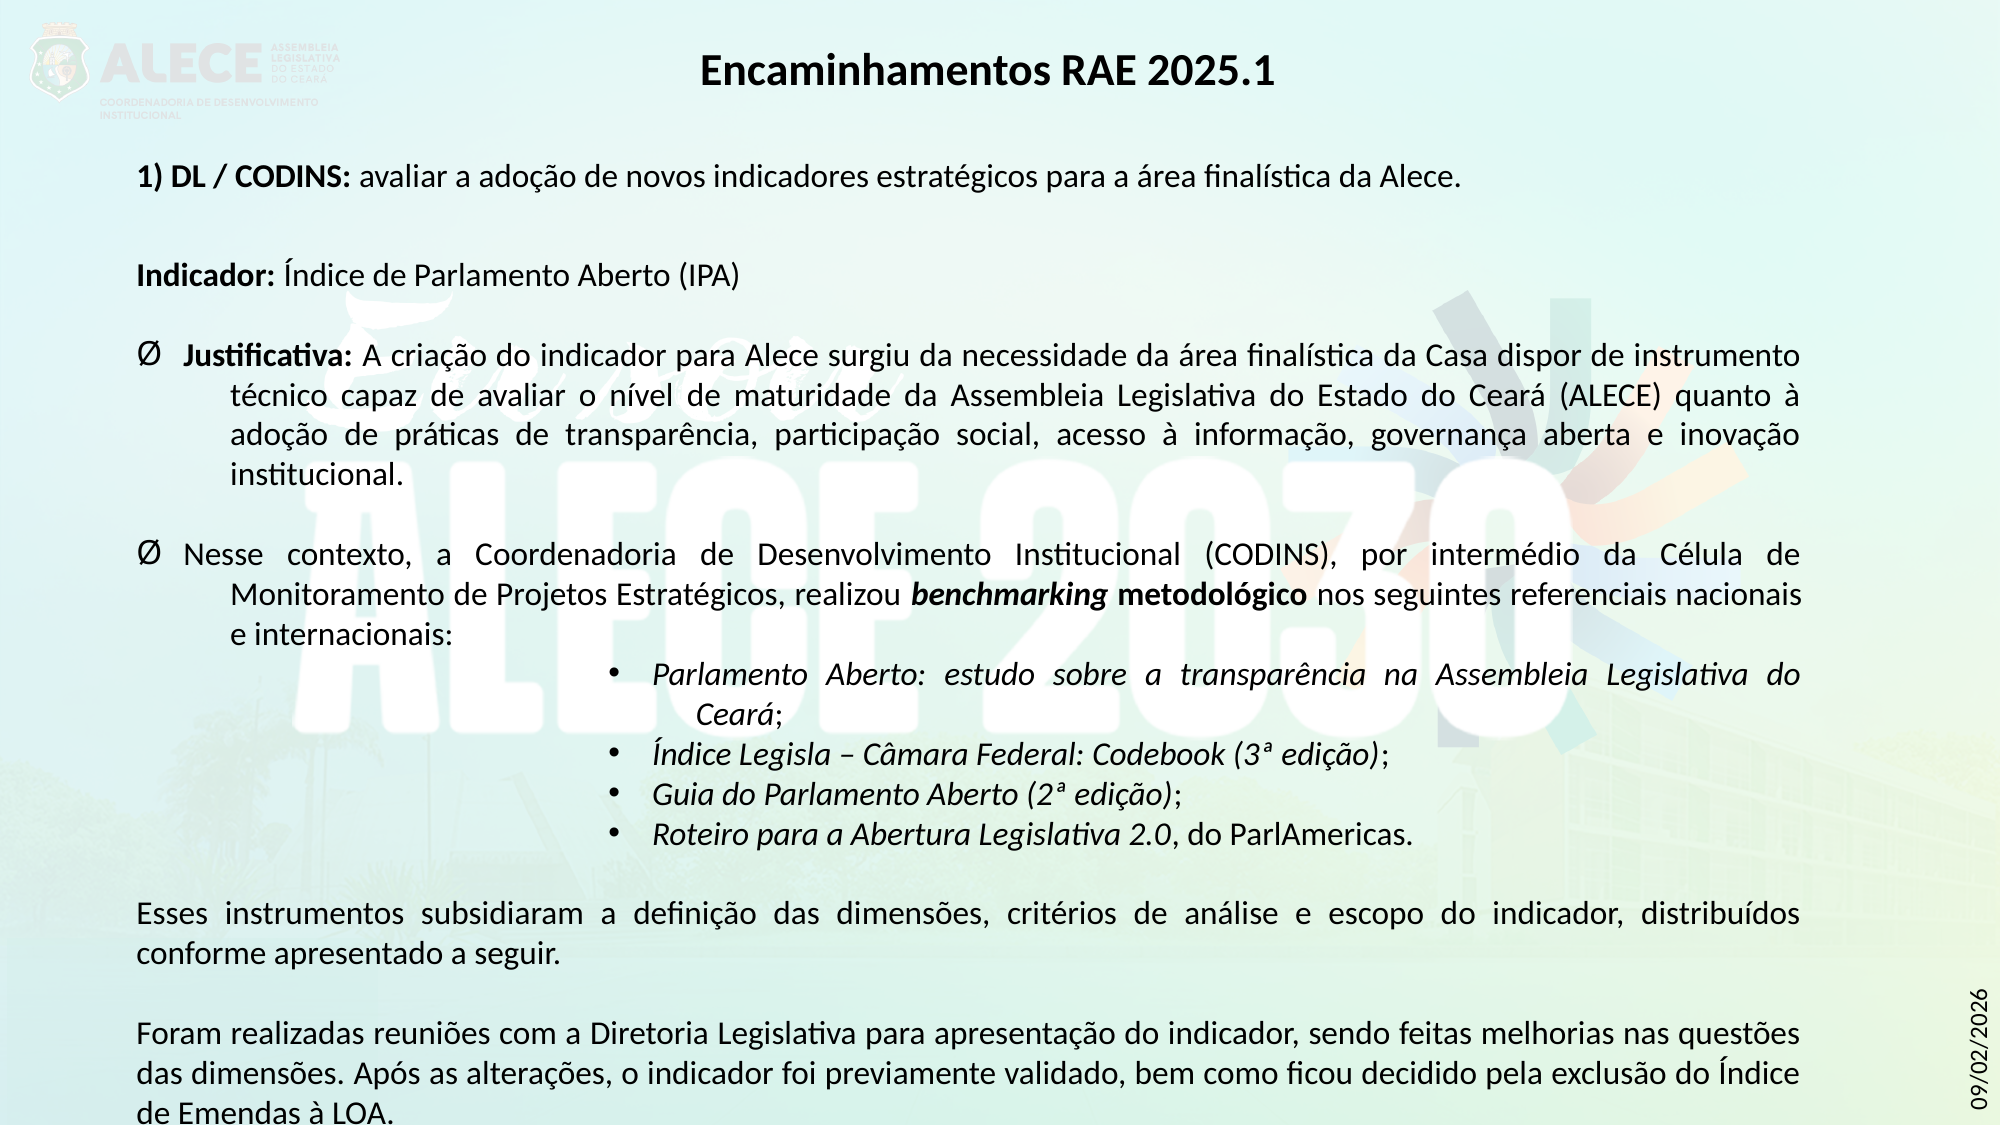

# Encaminhamentos RAE 2025.1
1) DL / CODINS: avaliar a adoção de novos indicadores estratégicos para a área finalística da Alece.
Indicador: Índice de Parlamento Aberto (IPA)
Justificativa: A criação do indicador para Alece surgiu da necessidade da área finalística da Casa dispor de instrumento técnico capaz de avaliar o nível de maturidade da Assembleia Legislativa do Estado do Ceará (ALECE) quanto à adoção de práticas de transparência, participação social, acesso à informação, governança aberta e inovação institucional.
Nesse contexto, a Coordenadoria de Desenvolvimento Institucional (CODINS), por intermédio da Célula de Monitoramento de Projetos Estratégicos, realizou benchmarking metodológico nos seguintes referenciais nacionais e internacionais:
Parlamento Aberto: estudo sobre a transparência na Assembleia Legislativa do Ceará;
Índice Legisla – Câmara Federal: Codebook (3ª edição);
Guia do Parlamento Aberto (2ª edição);
Roteiro para a Abertura Legislativa 2.0, do ParlAmericas.
Esses instrumentos subsidiaram a definição das dimensões, critérios de análise e escopo do indicador, distribuídos conforme apresentado a seguir.
Foram realizadas reuniões com a Diretoria Legislativa para apresentação do indicador, sendo feitas melhorias nas questões das dimensões. Após as alterações, o indicador foi previamente validado, bem como ficou decidido pela exclusão do Índice de Emendas à LOA.
09/02/2026